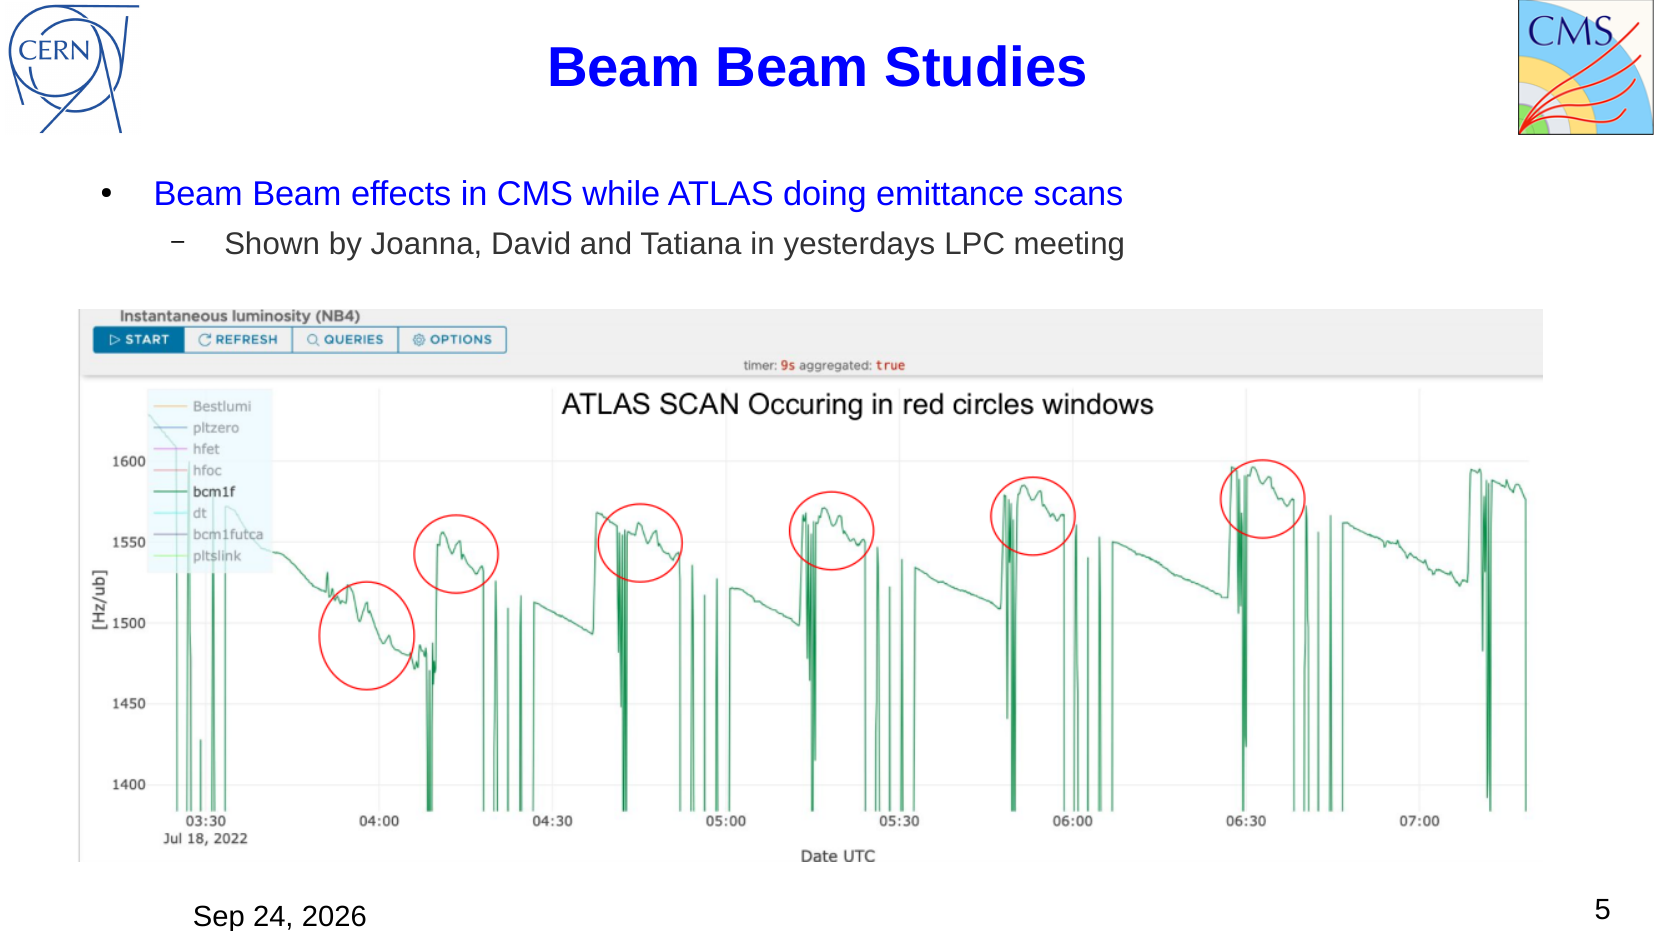

# Beam Beam Studies
Beam Beam effects in CMS while ATLAS doing emittance scans
Shown by Joanna, David and Tatiana in yesterdays LPC meeting